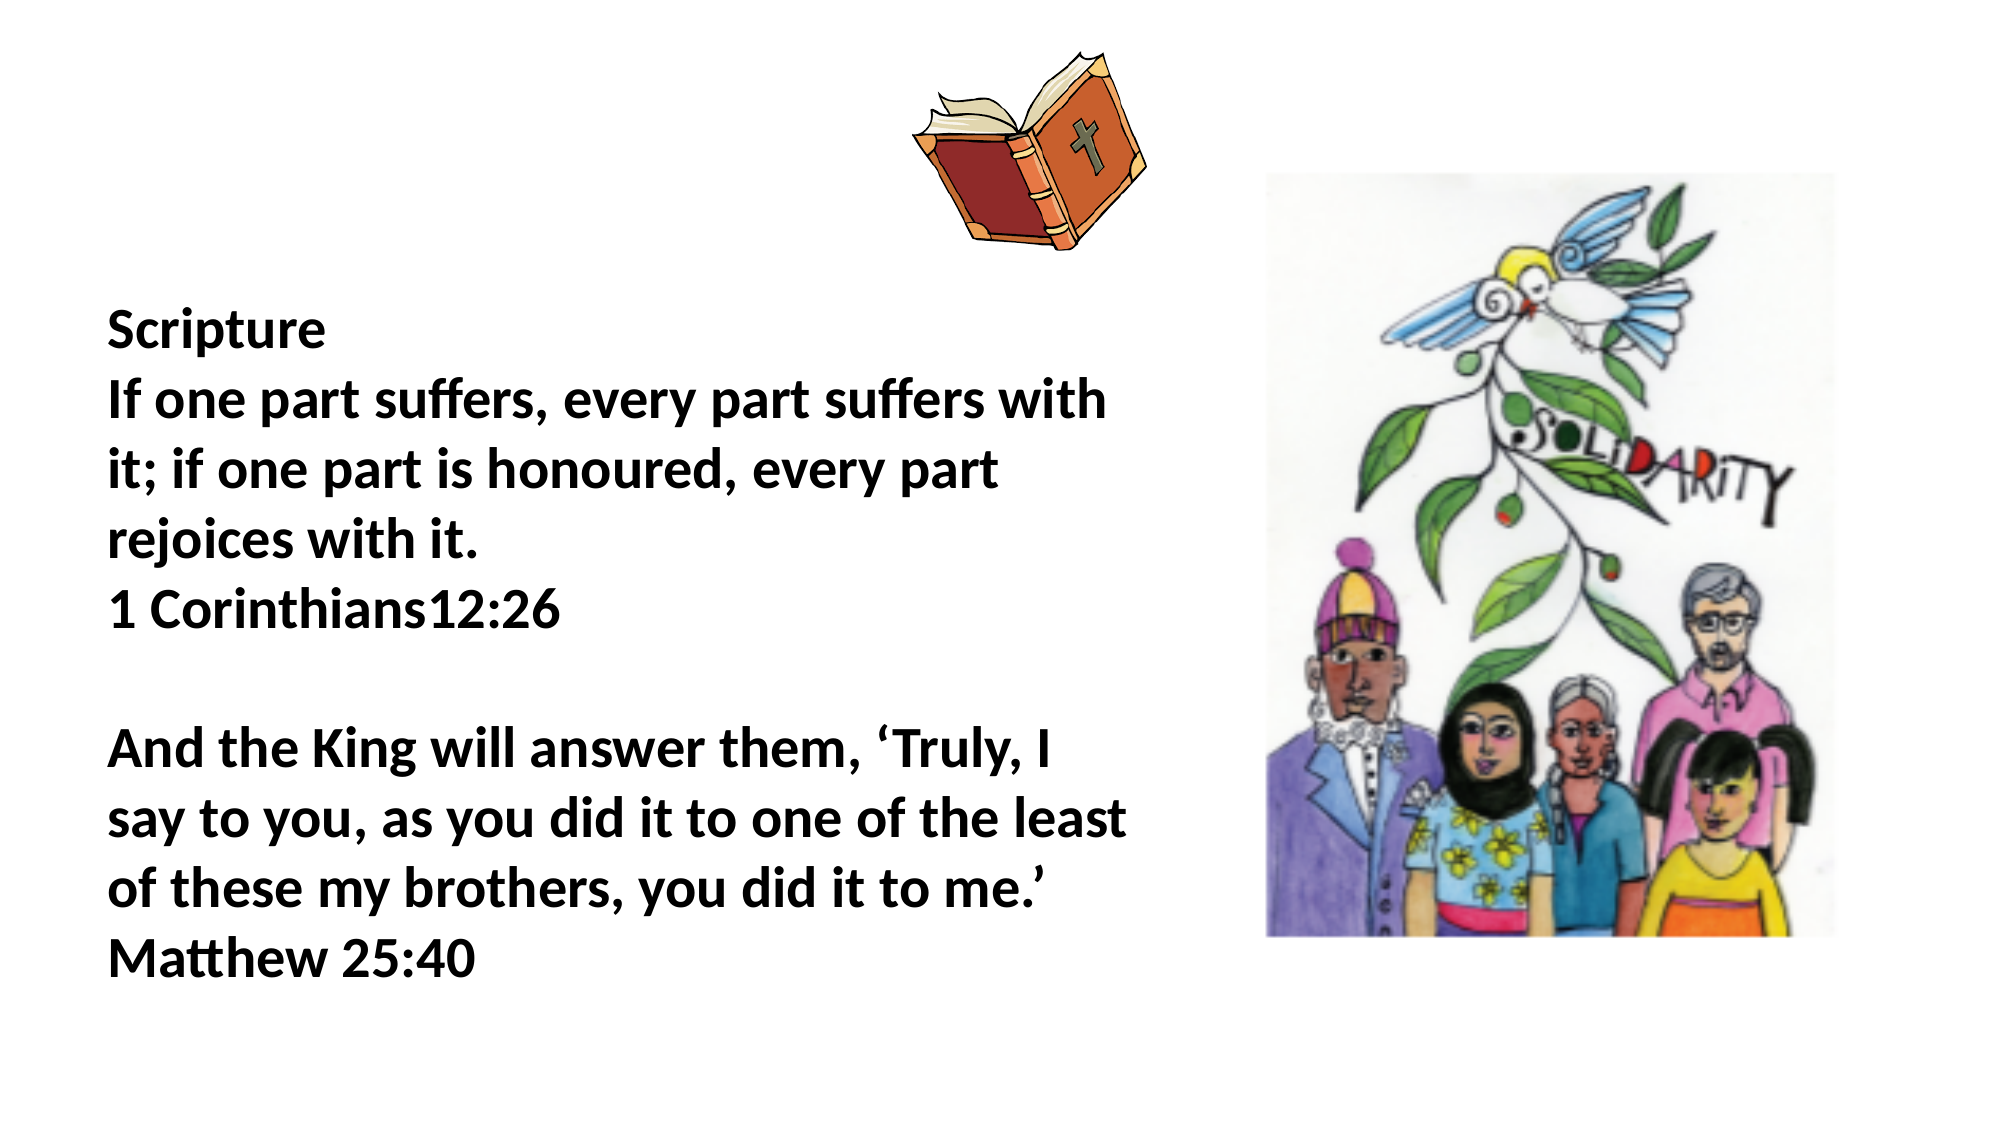

Scripture
If one part suffers, every part suffers with it; if one part is honoured, every part rejoices with it.
1 Corinthians12:26
And the King will answer them, ‘Truly, I say to you, as you did it to one of the least of these my brothers, you did it to me.’
Matthew 25:40